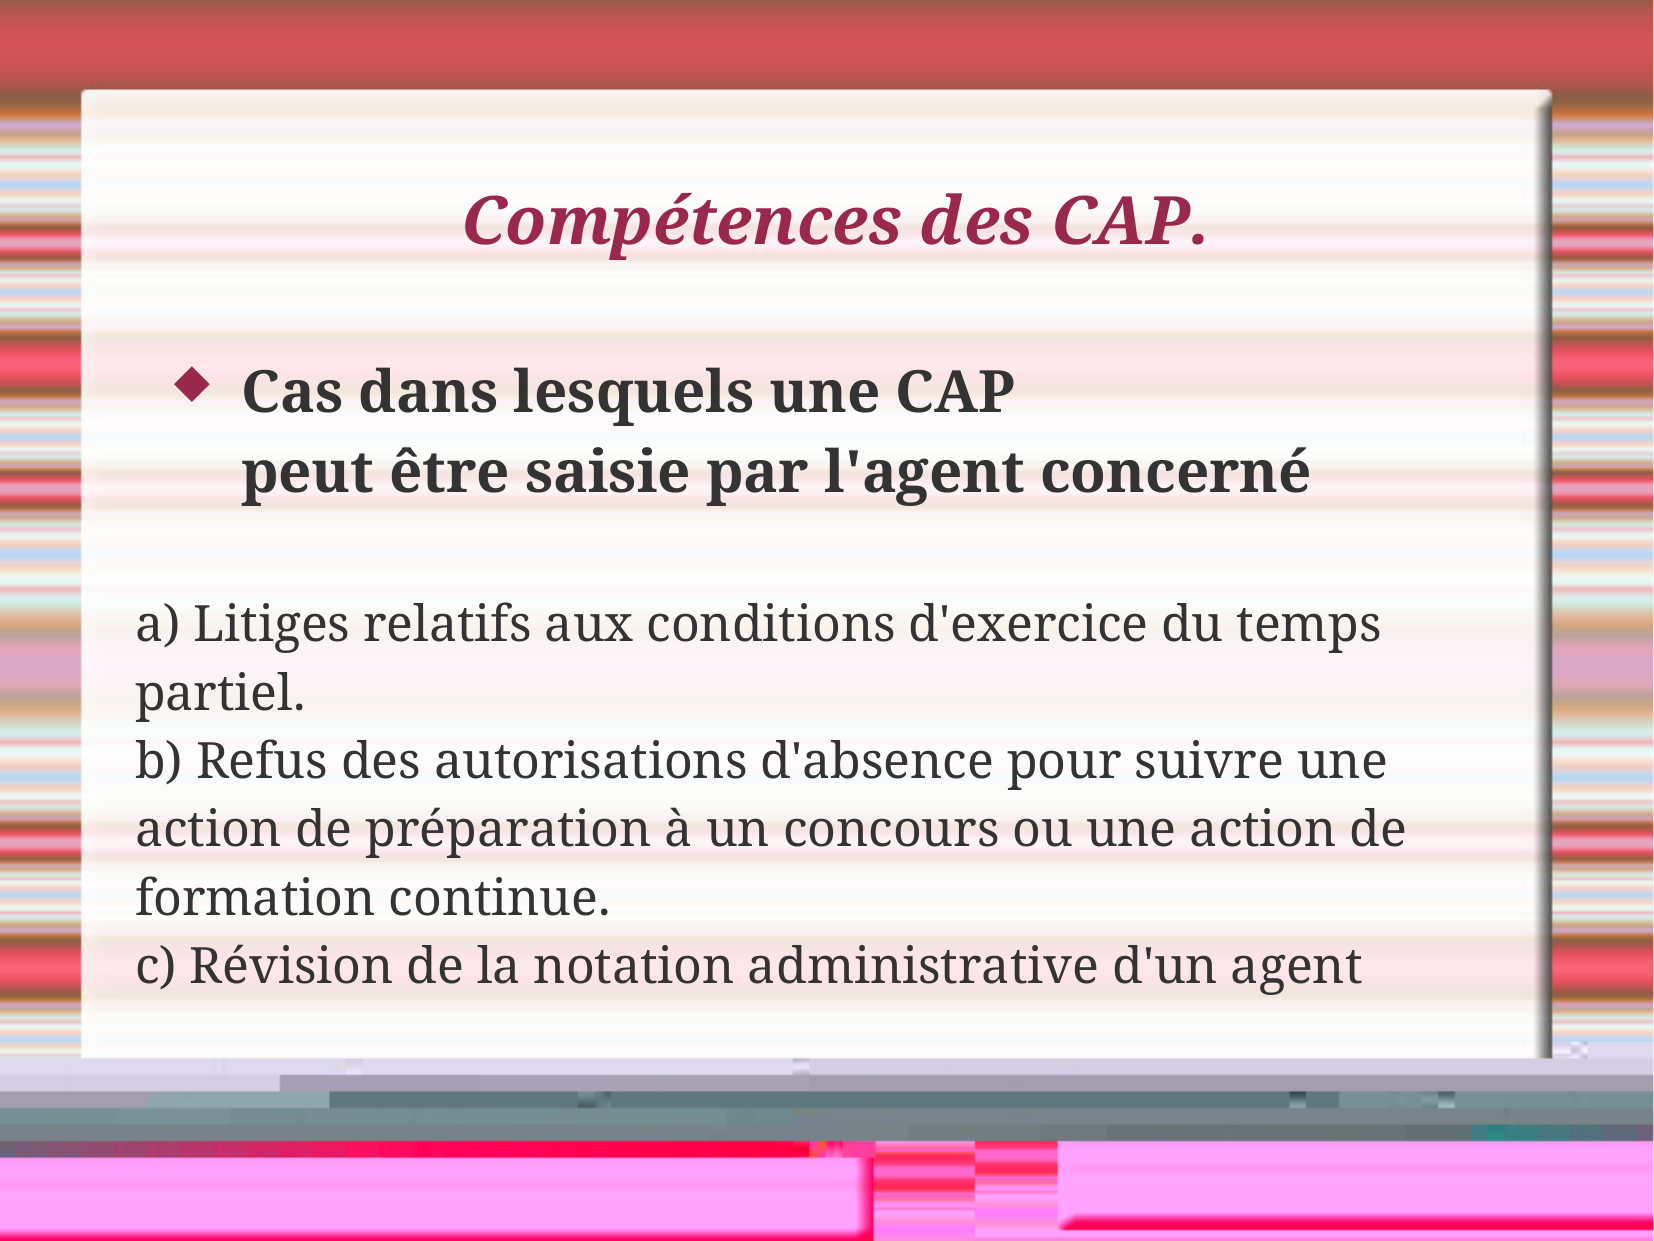

# Compétences des CAP.
Cas dans lesquels une CAP
peut être saisie par l'agent concerné
a) Litiges relatifs aux conditions d'exercice du temps partiel.
b) Refus des autorisations d'absence pour suivre une action de préparation à un concours ou une action de formation continue.
c) Révision de la notation administrative d'un agent